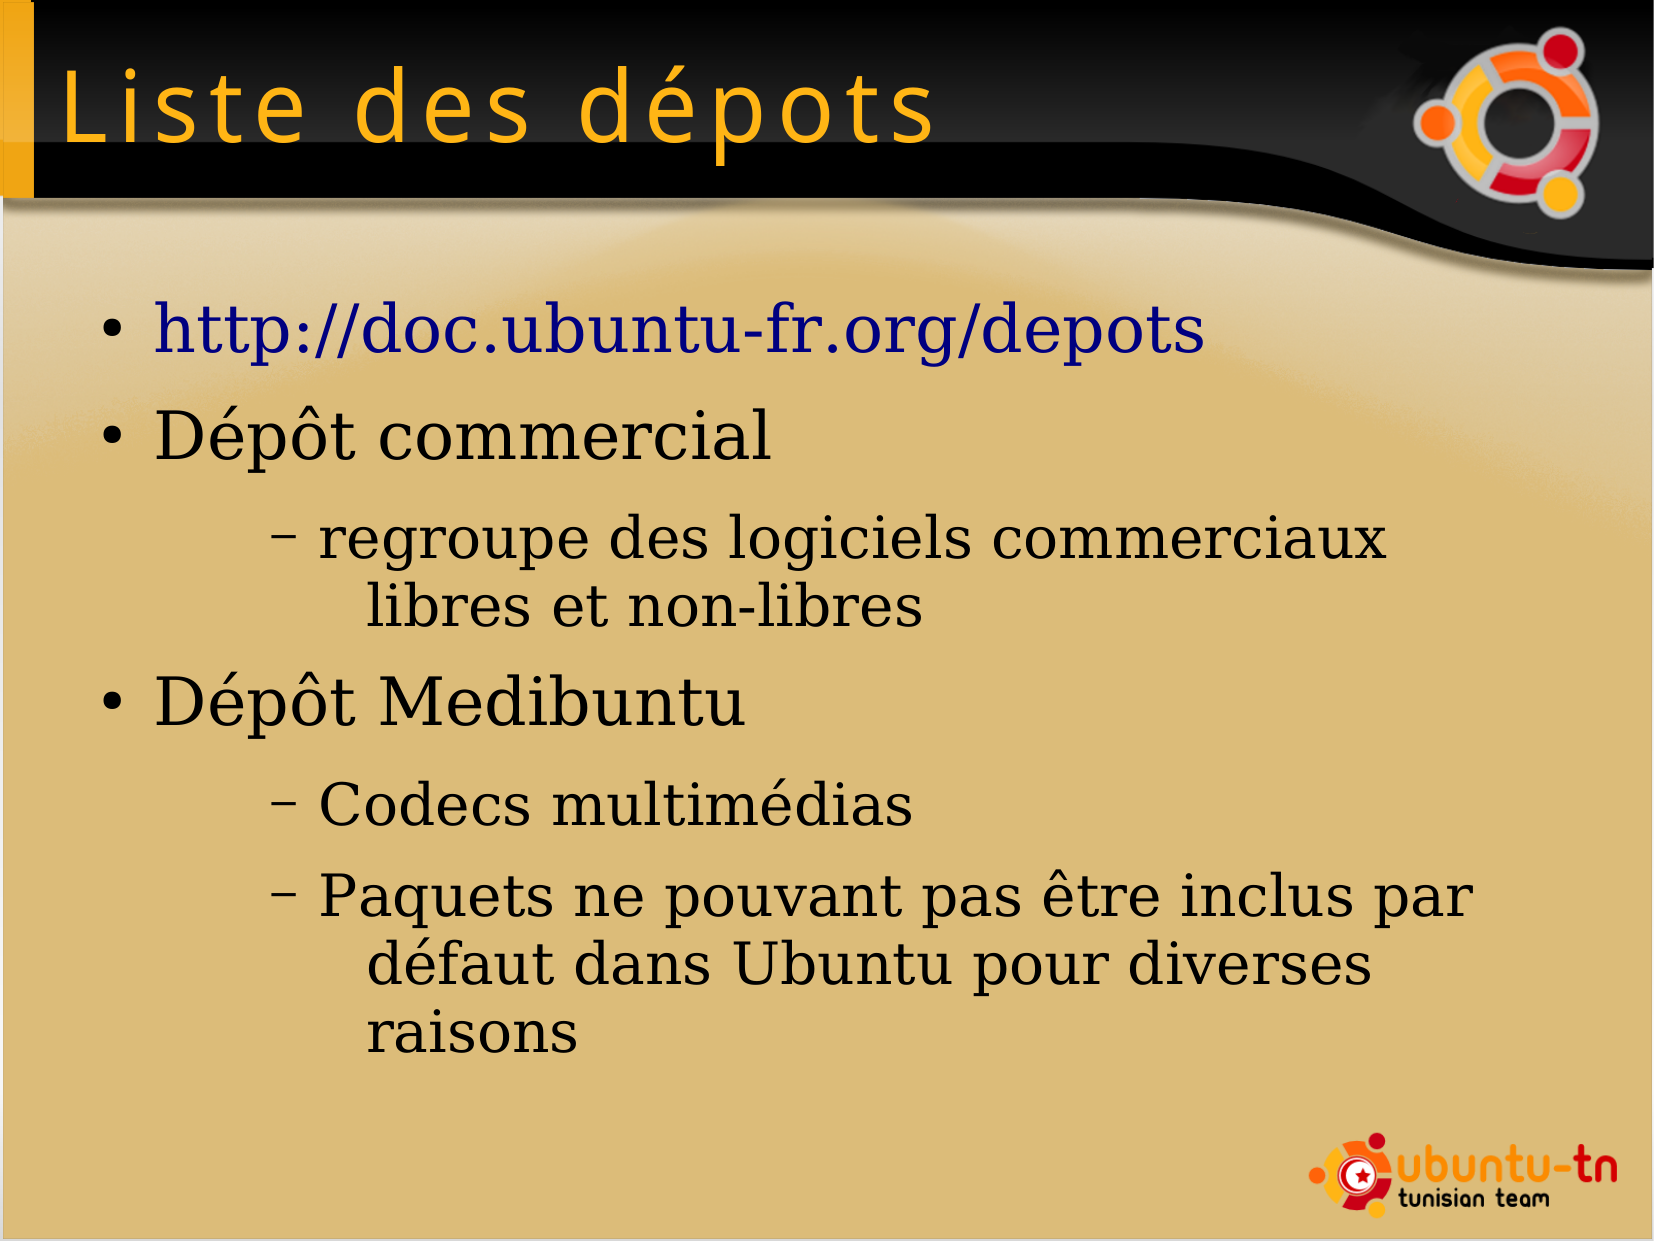

# Liste des dépots
http://doc.ubuntu-fr.org/depots
Dépôt commercial
regroupe des logiciels commerciaux libres et non-libres
Dépôt Medibuntu
Codecs multimédias
Paquets ne pouvant pas être inclus par défaut dans Ubuntu pour diverses raisons